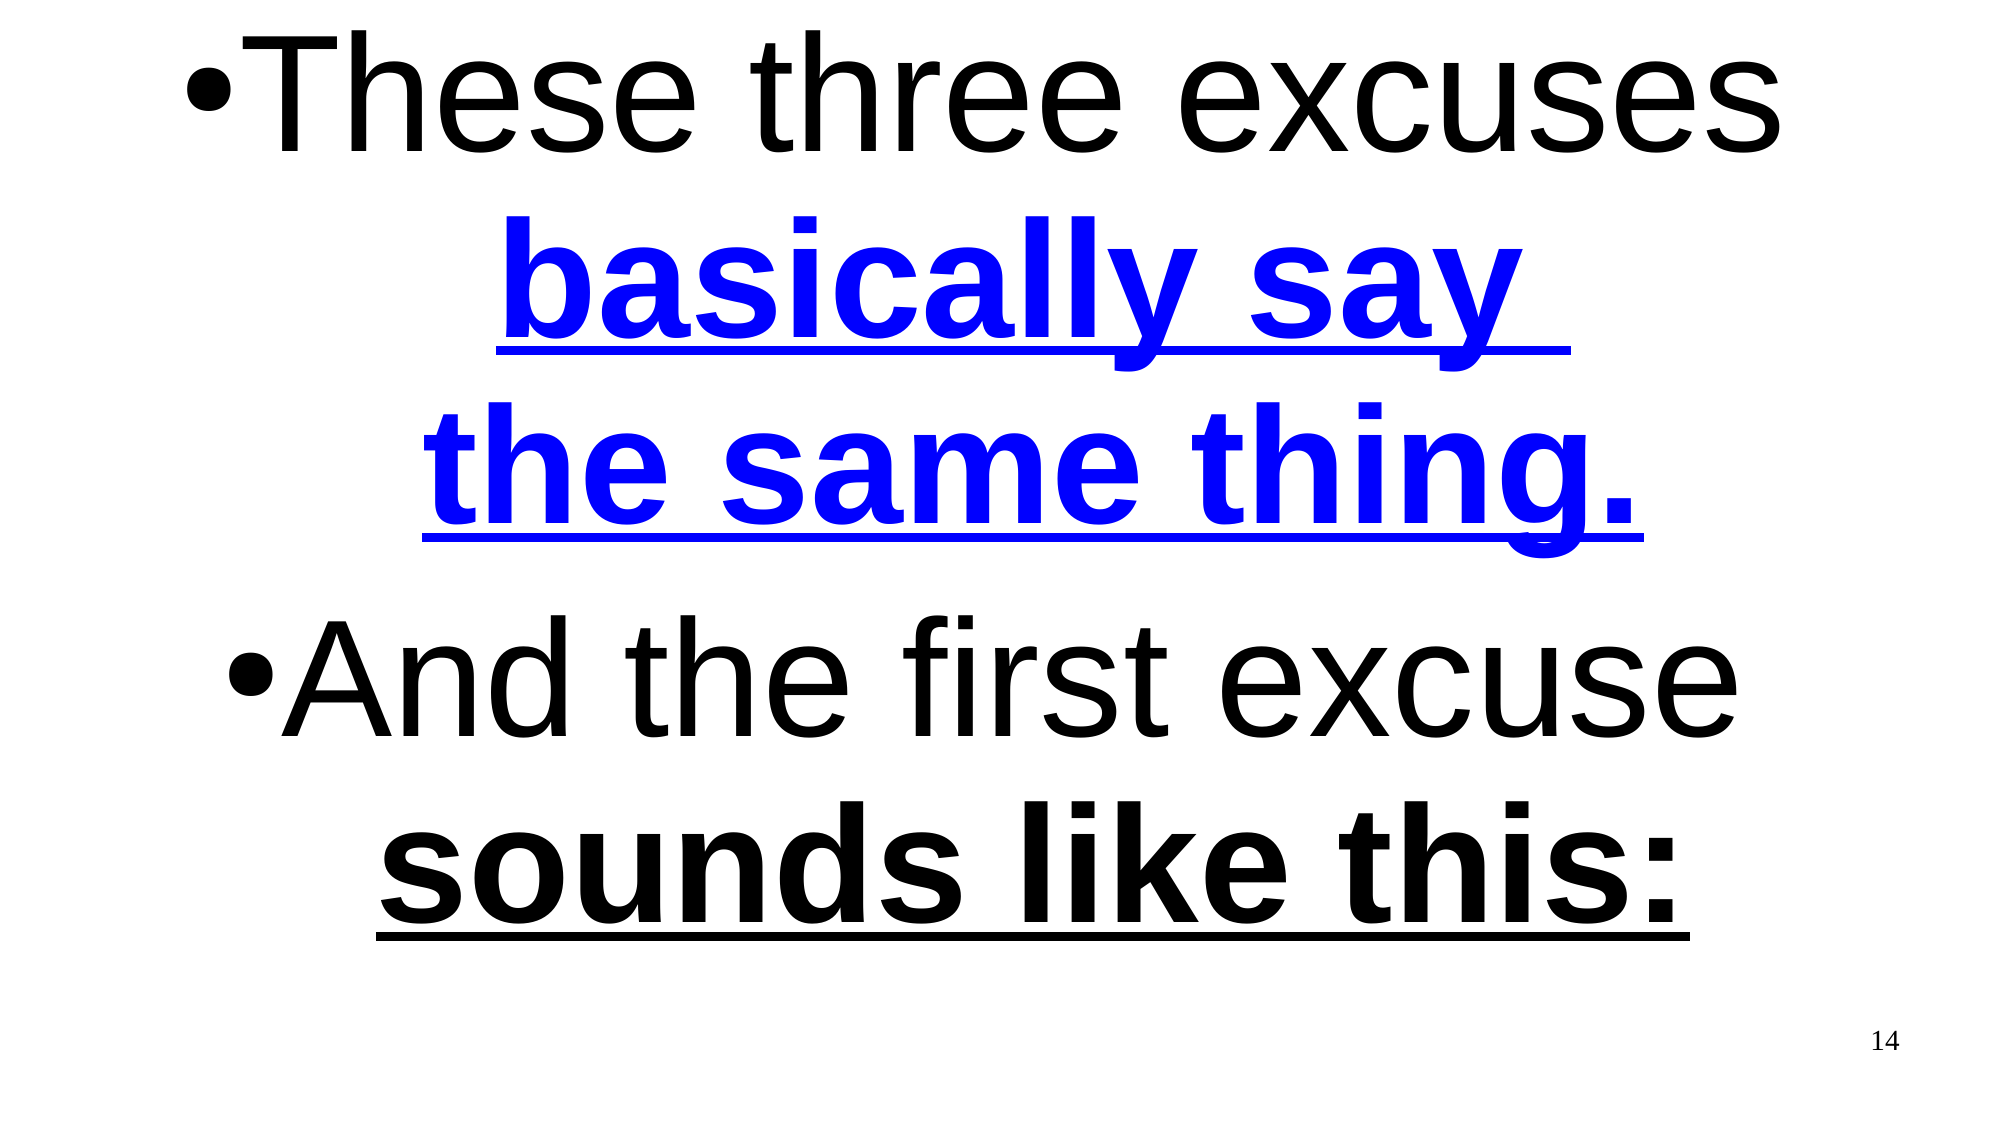

# These three excuses basically say the same thing.
And the first excuse
sounds like this:
14